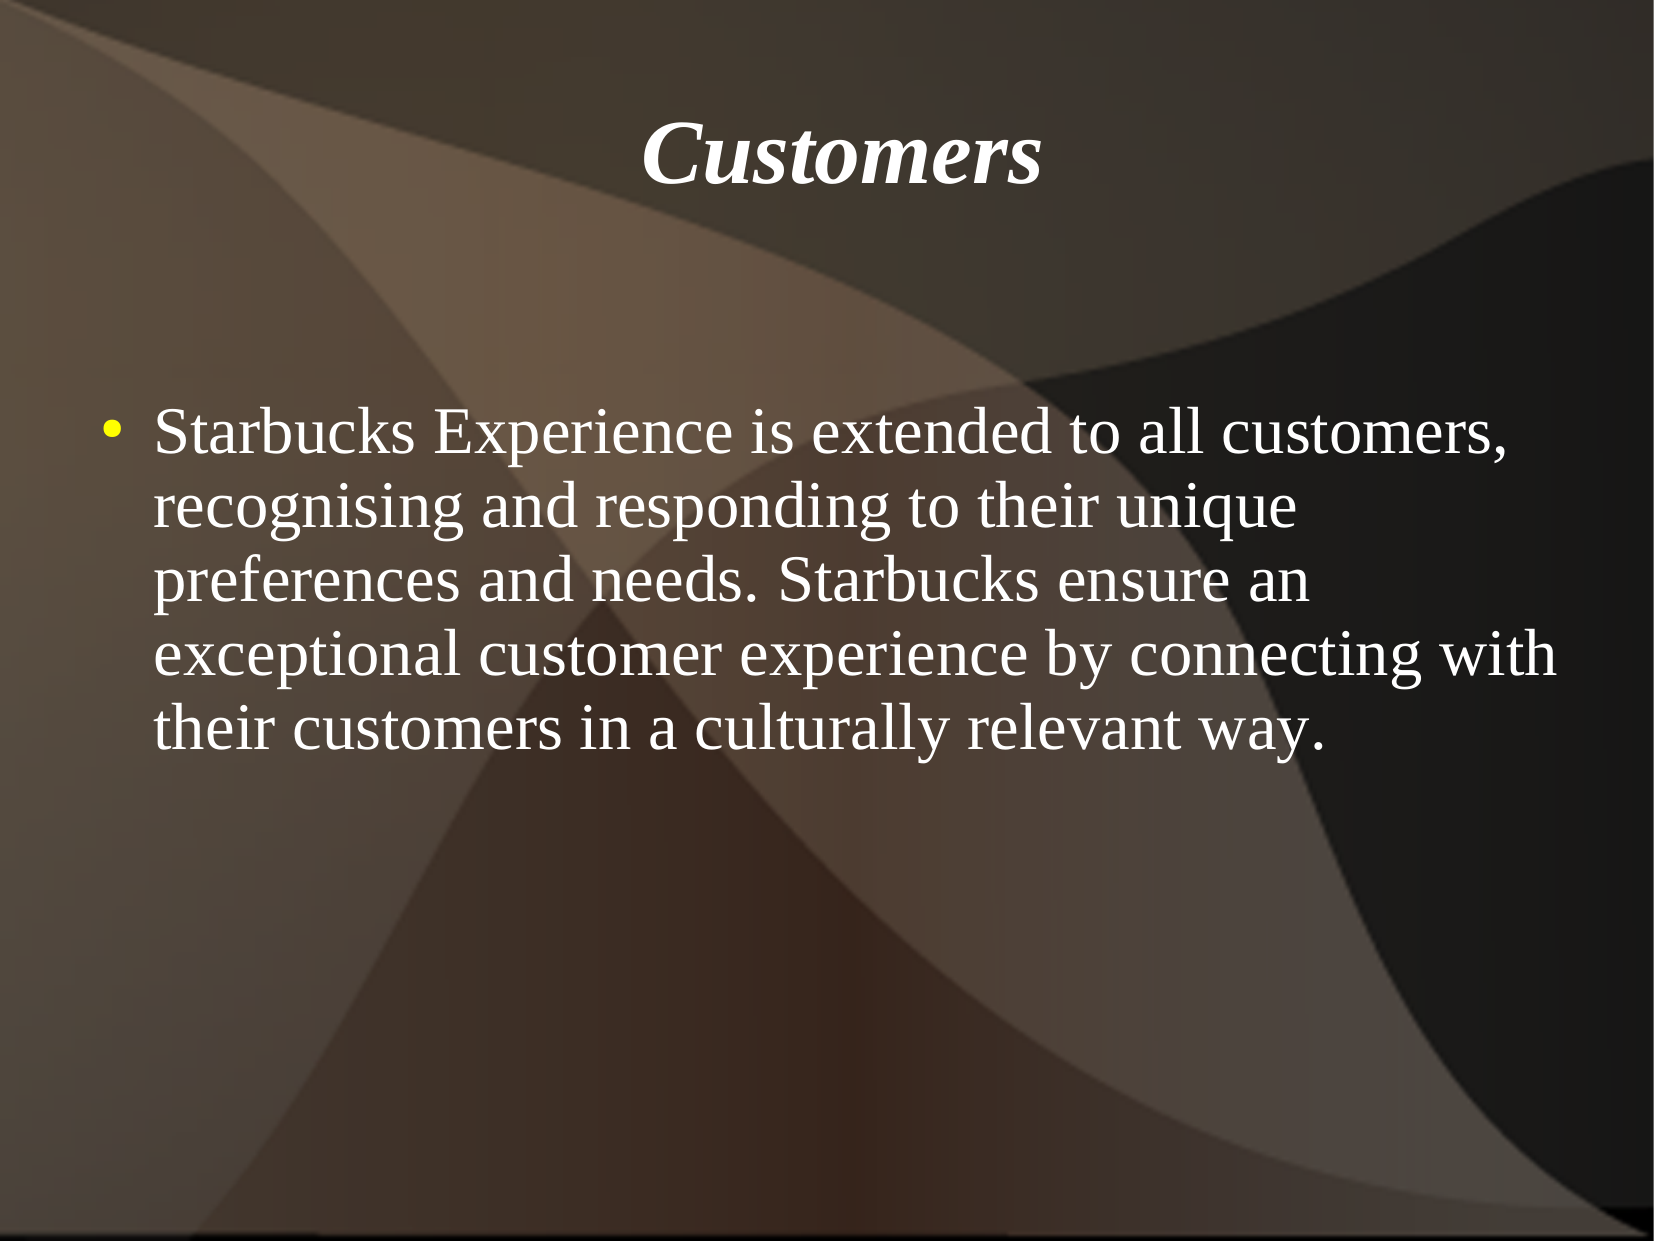

# Customers
Starbucks Experience is extended to all customers, recognising and responding to their unique preferences and needs. Starbucks ensure an exceptional customer experience by connecting with their customers in a culturally relevant way.